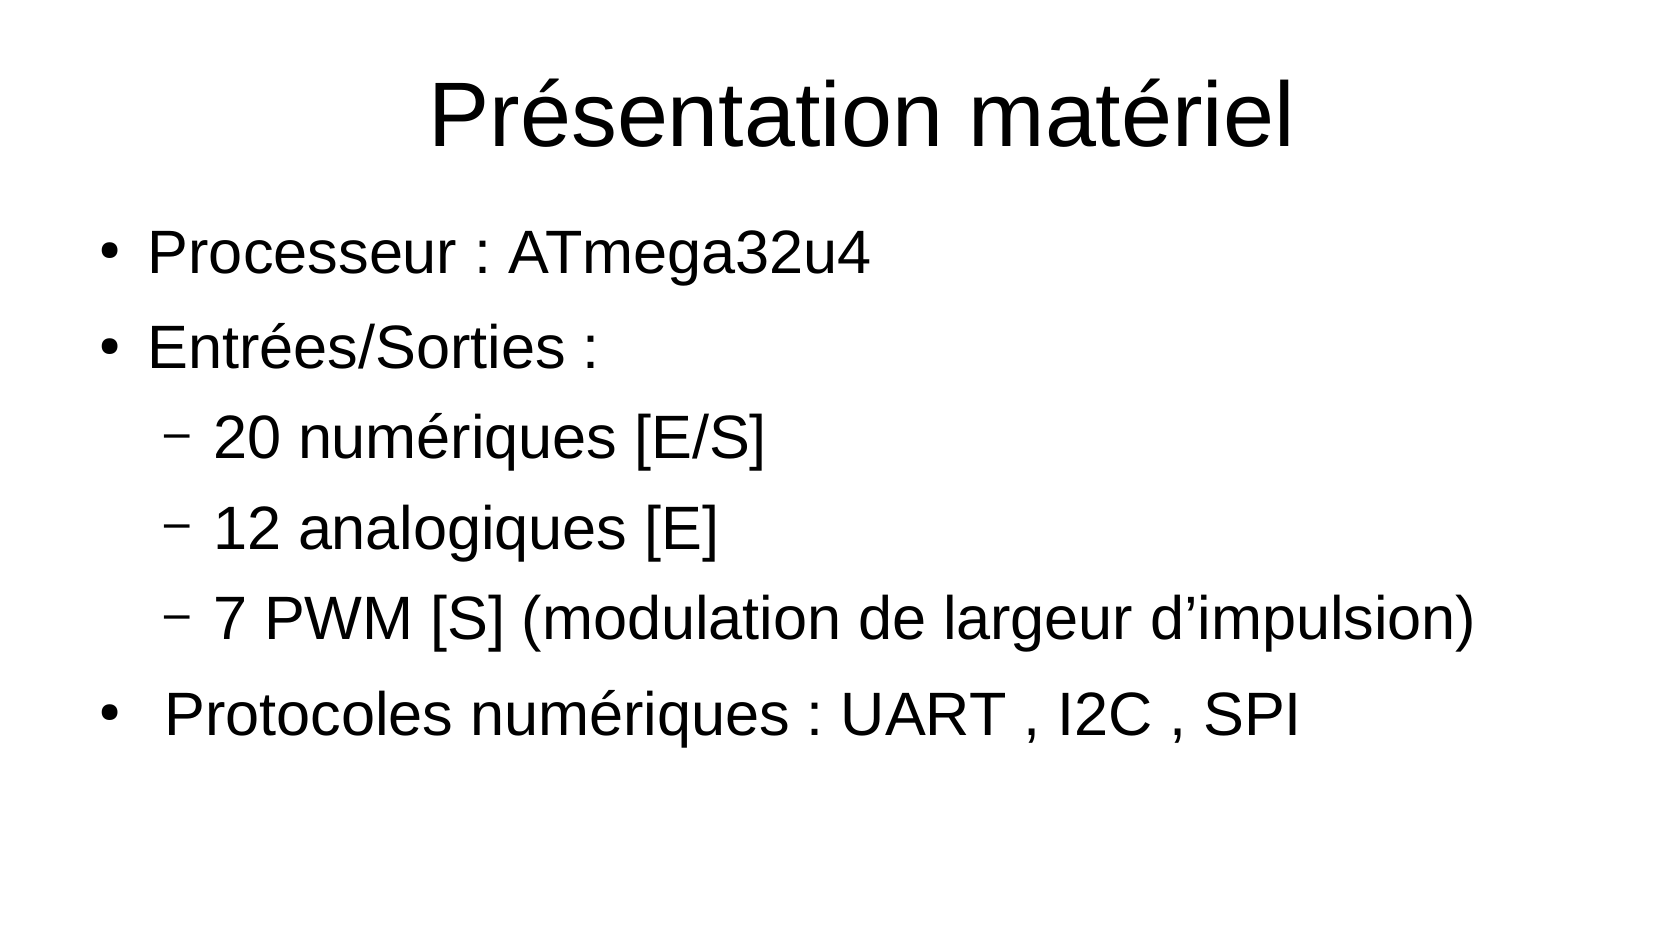

# Présentation matériel
Processeur : ATmega32u4
Entrées/Sorties :
20 numériques [E/S]
12 analogiques [E]
7 PWM [S] (modulation de largeur d’impulsion)
 Protocoles numériques : UART , I2C , SPI